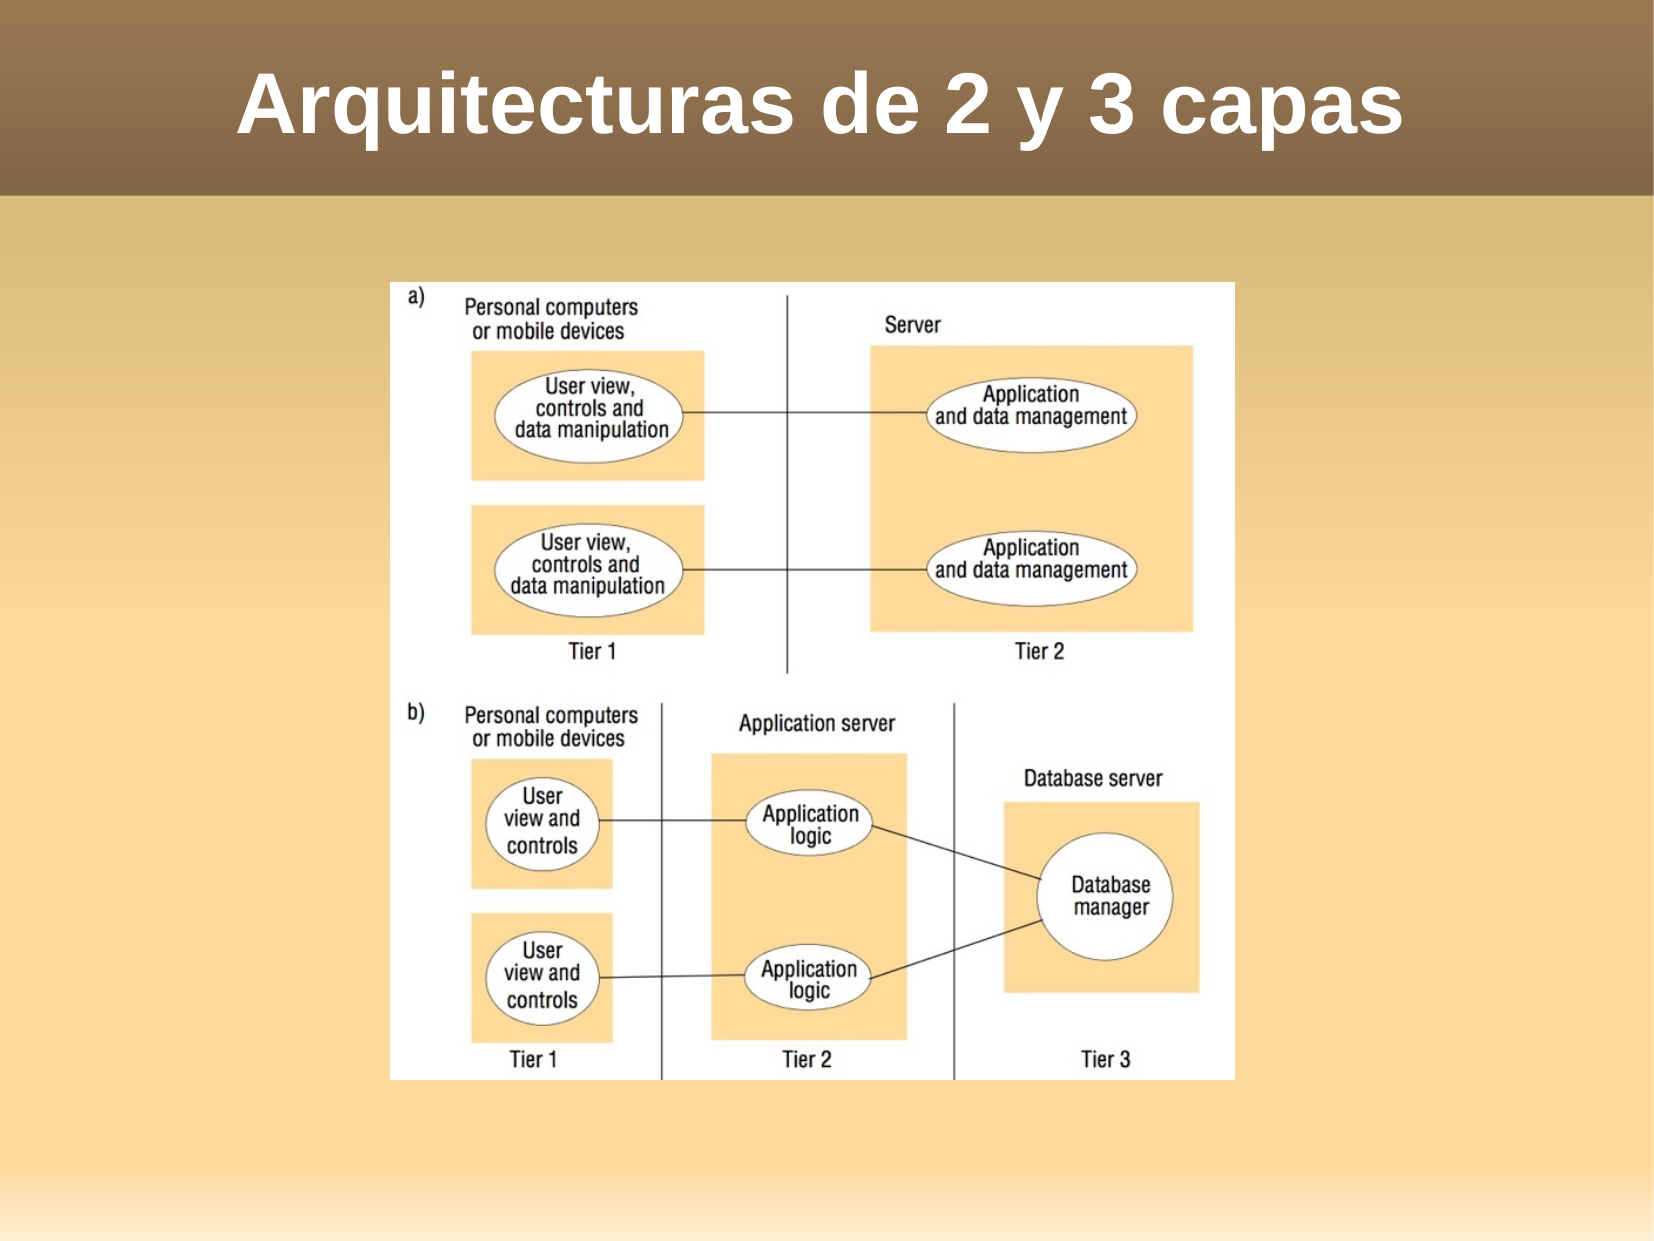

# Arquitecturas de 2 y 3 capas